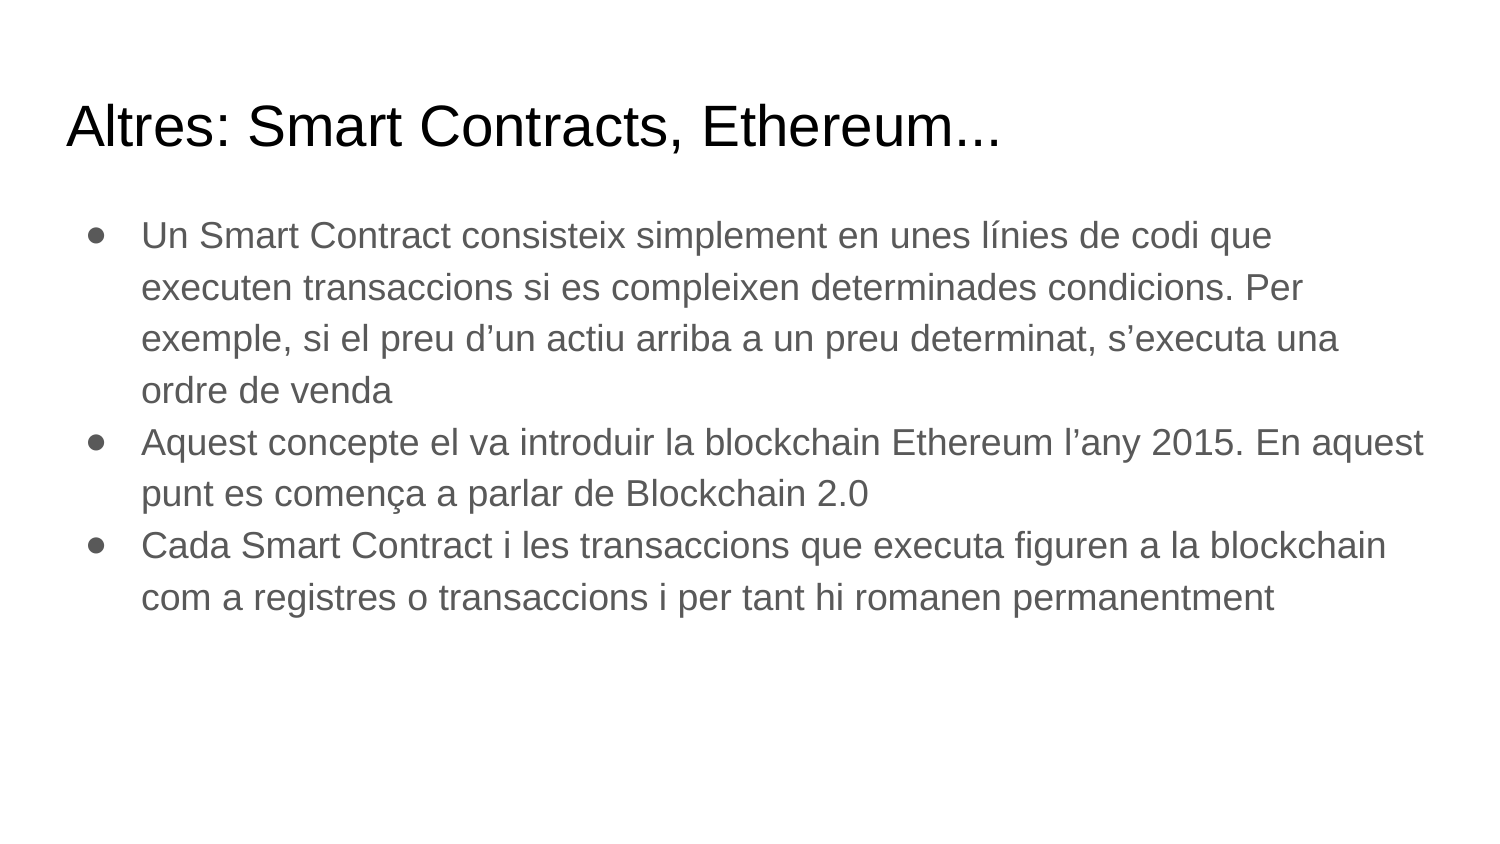

# Altres: Smart Contracts, Ethereum...
Un Smart Contract consisteix simplement en unes línies de codi que executen transaccions si es compleixen determinades condicions. Per exemple, si el preu d’un actiu arriba a un preu determinat, s’executa una ordre de venda
Aquest concepte el va introduir la blockchain Ethereum l’any 2015. En aquest punt es comença a parlar de Blockchain 2.0
Cada Smart Contract i les transaccions que executa figuren a la blockchain com a registres o transaccions i per tant hi romanen permanentment